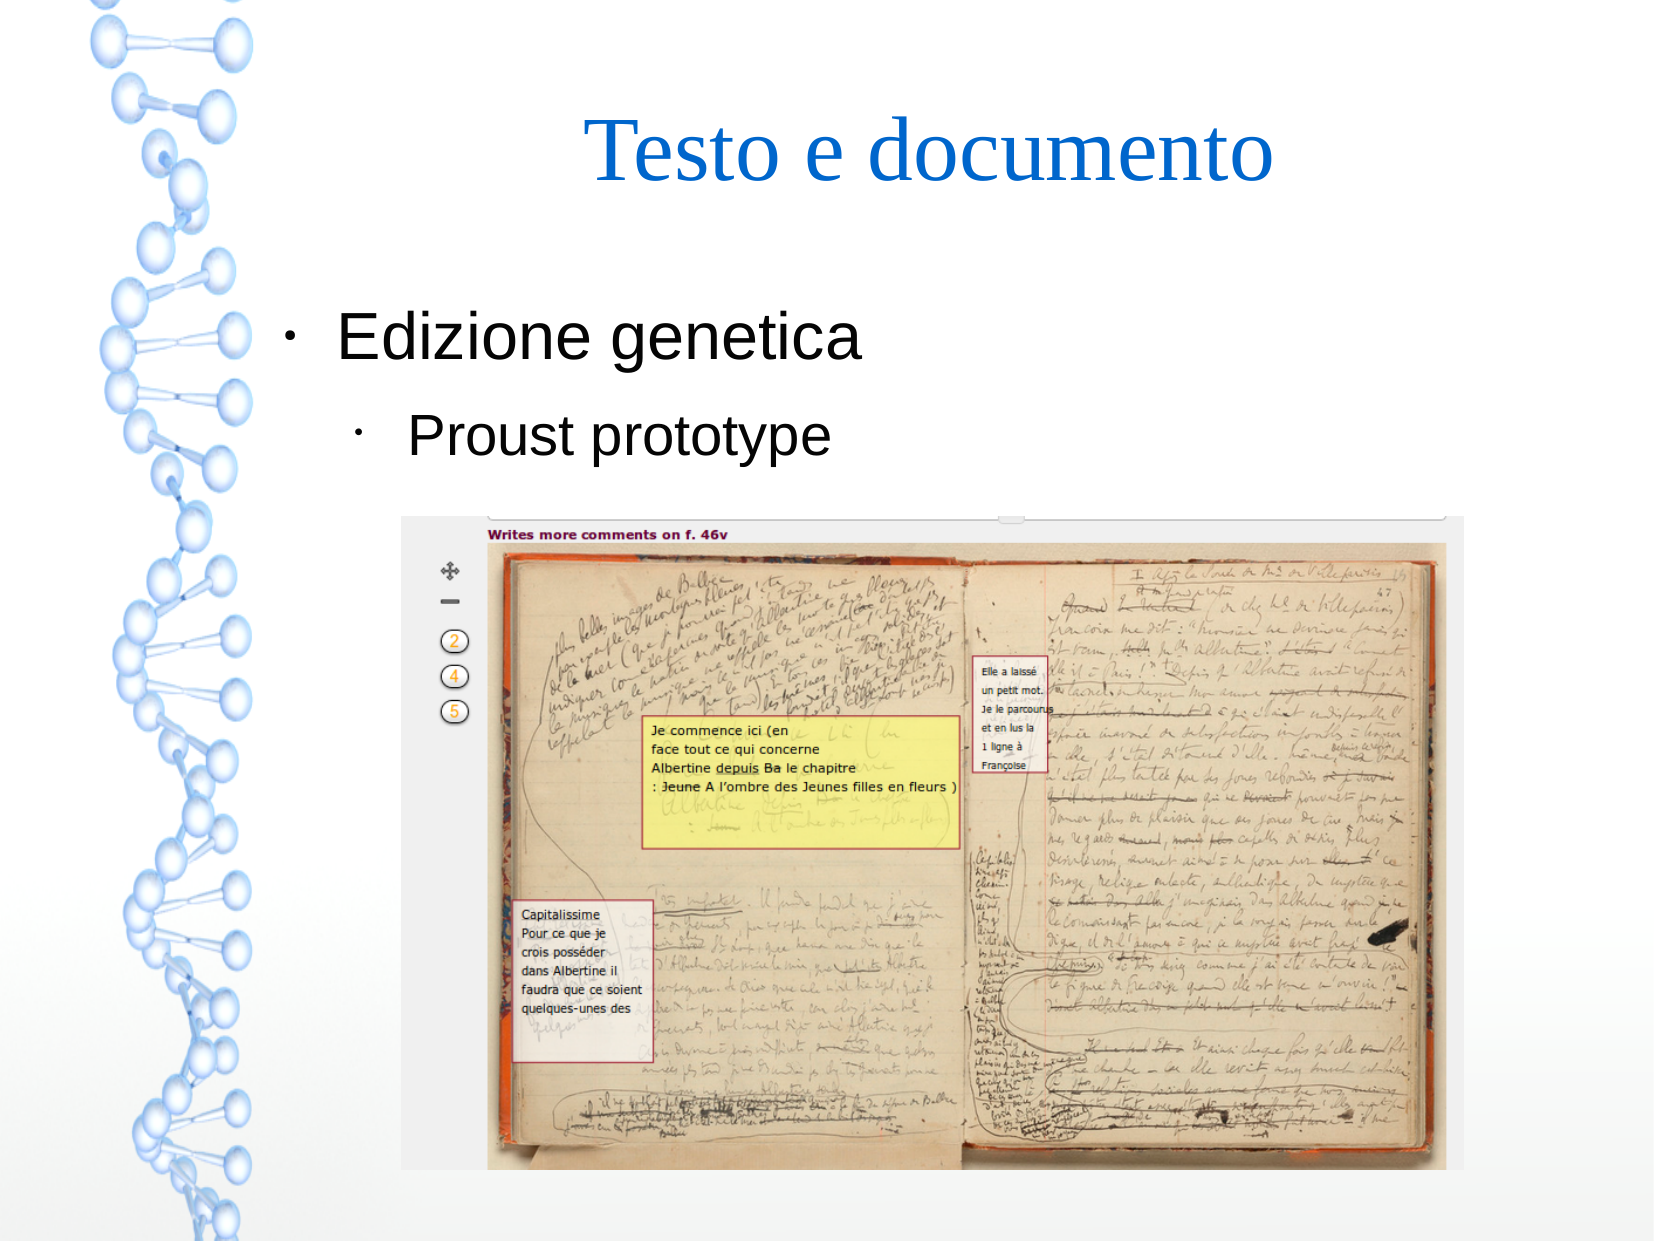

Testo e documento
# Edizione genetica
Proust prototype